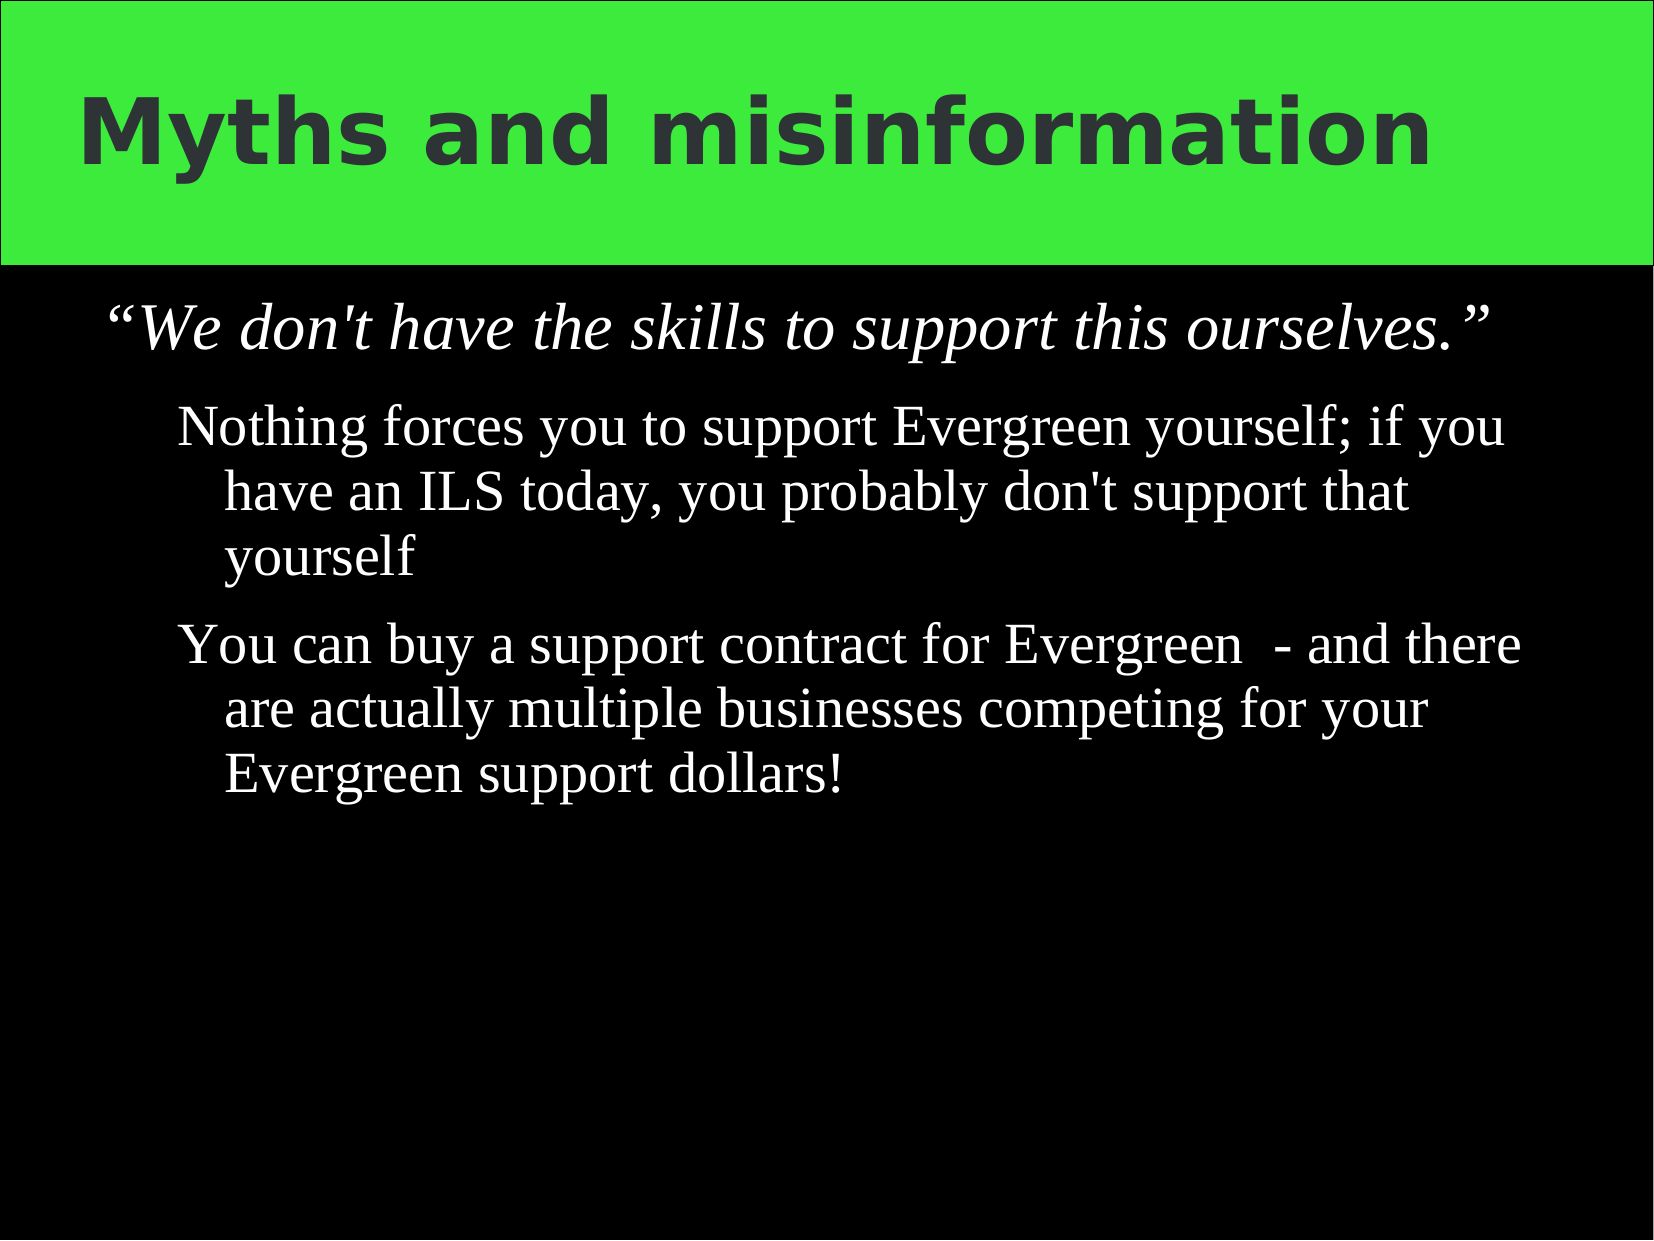

# Myths and misinformation
“We don't have the skills to support this ourselves.”
Nothing forces you to support Evergreen yourself; if you have an ILS today, you probably don't support that yourself
You can buy a support contract for Evergreen - and there are actually multiple businesses competing for your Evergreen support dollars!